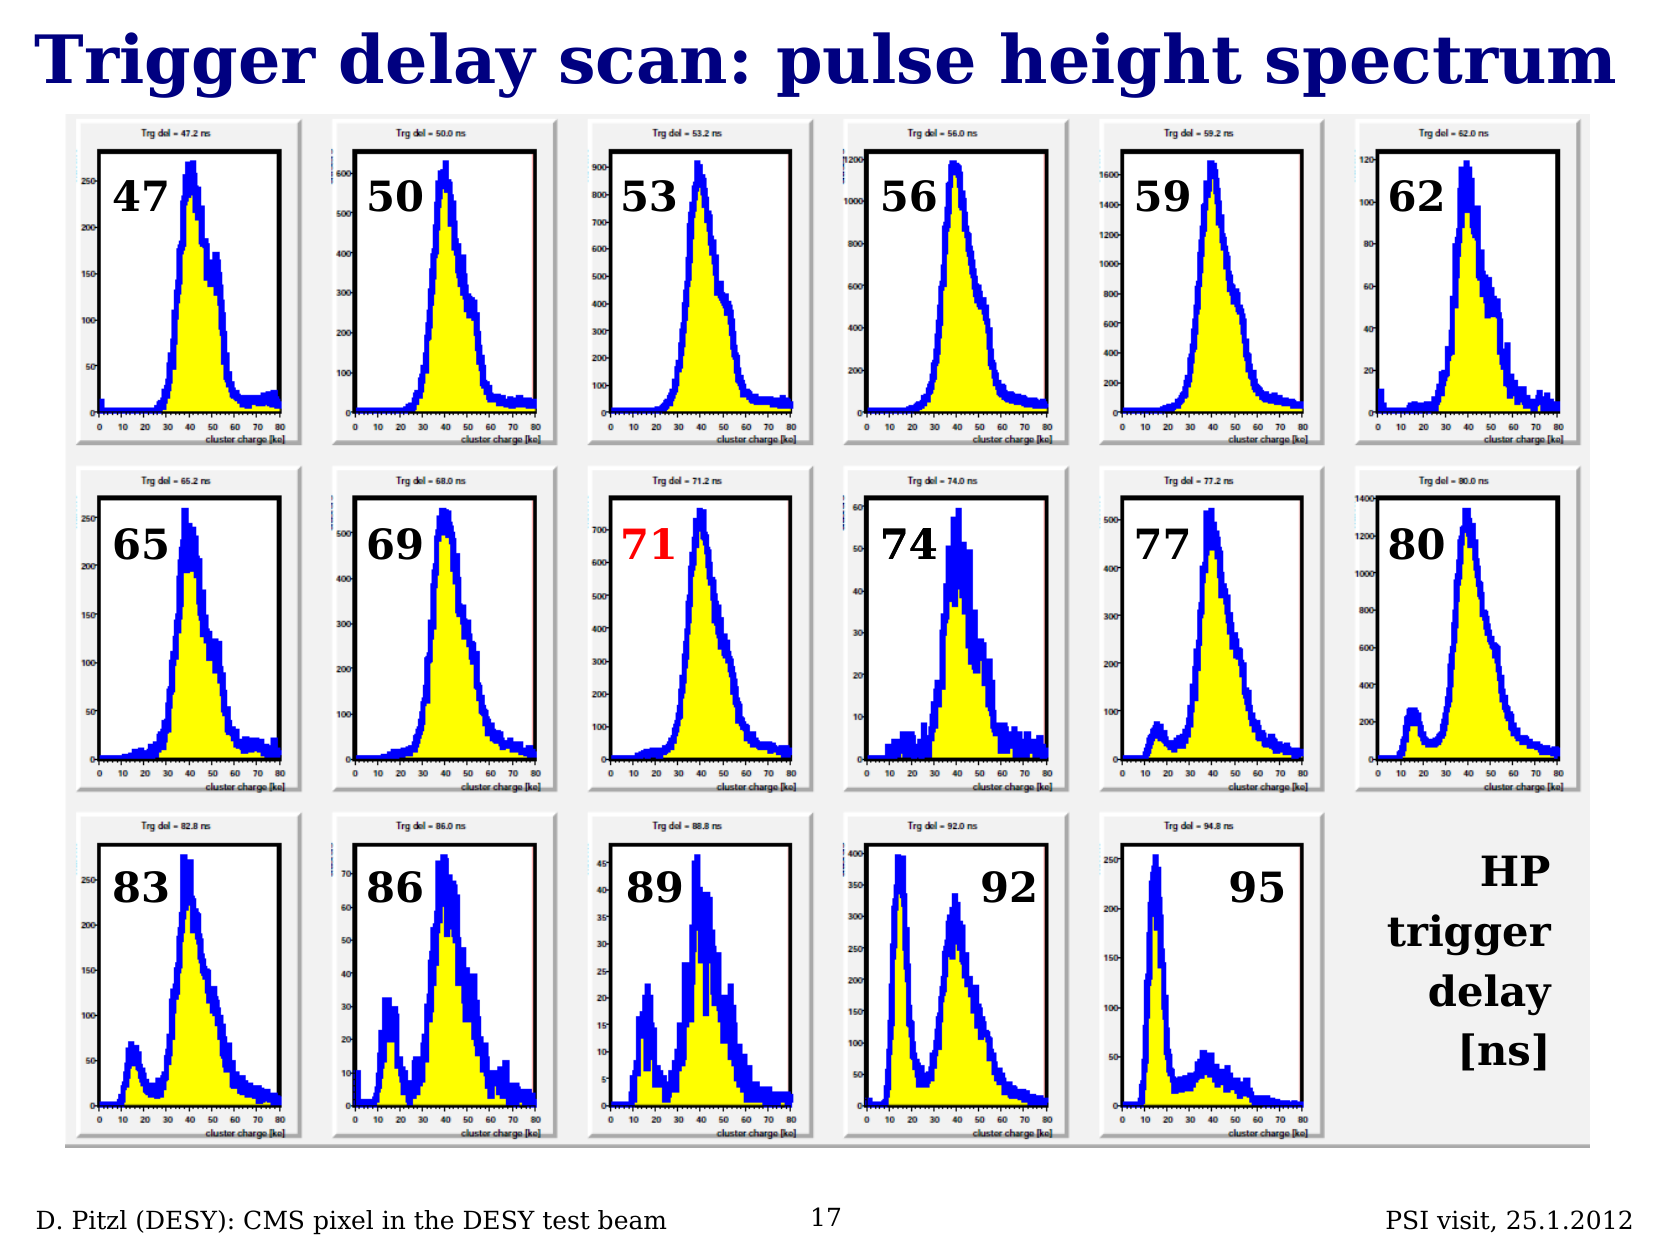

# Trigger delay scan: pulse height spectrum
56
53
59
50
62
47
71
74
74
77
80
65
69
HP
trigger
delay
[ns]
83
86
89
92
95